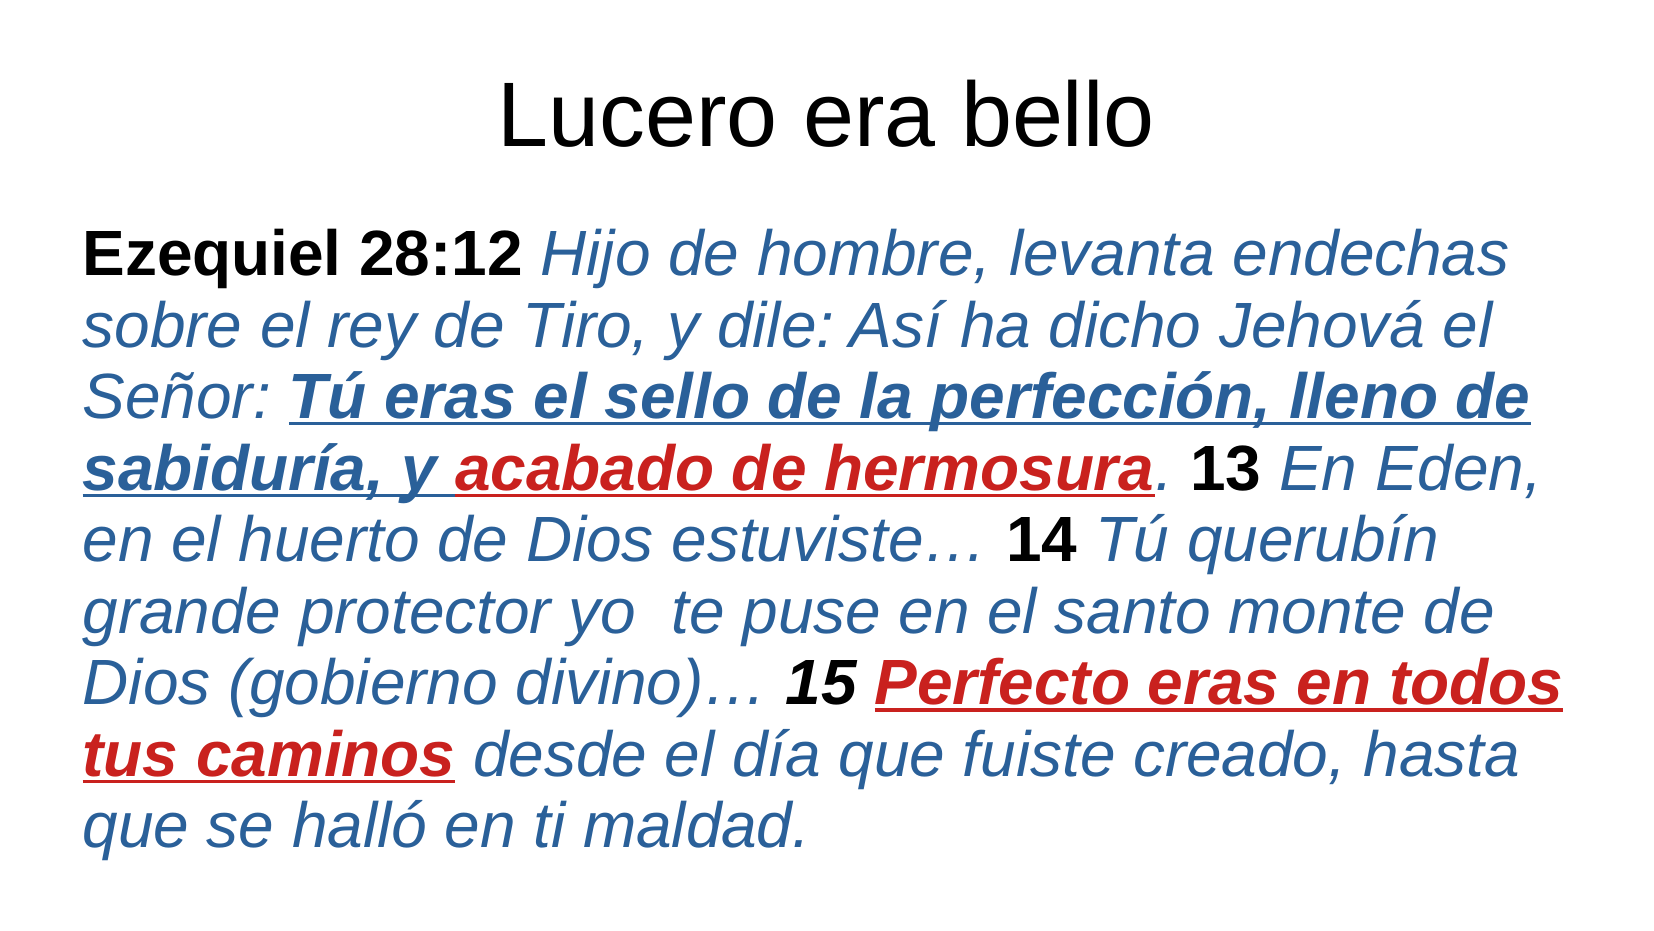

# Lucero era bello
Ezequiel 28:12 Hijo de hombre, levanta endechas sobre el rey de Tiro, y dile: Así ha dicho Jehová el Señor: Tú eras el sello de la perfección, lleno de sabiduría, y acabado de hermosura. 13 En Eden, en el huerto de Dios estuviste… 14 Tú querubín grande protector yo te puse en el santo monte de Dios (gobierno divino)… 15 Perfecto eras en todos tus caminos desde el día que fuiste creado, hasta que se halló en ti maldad.